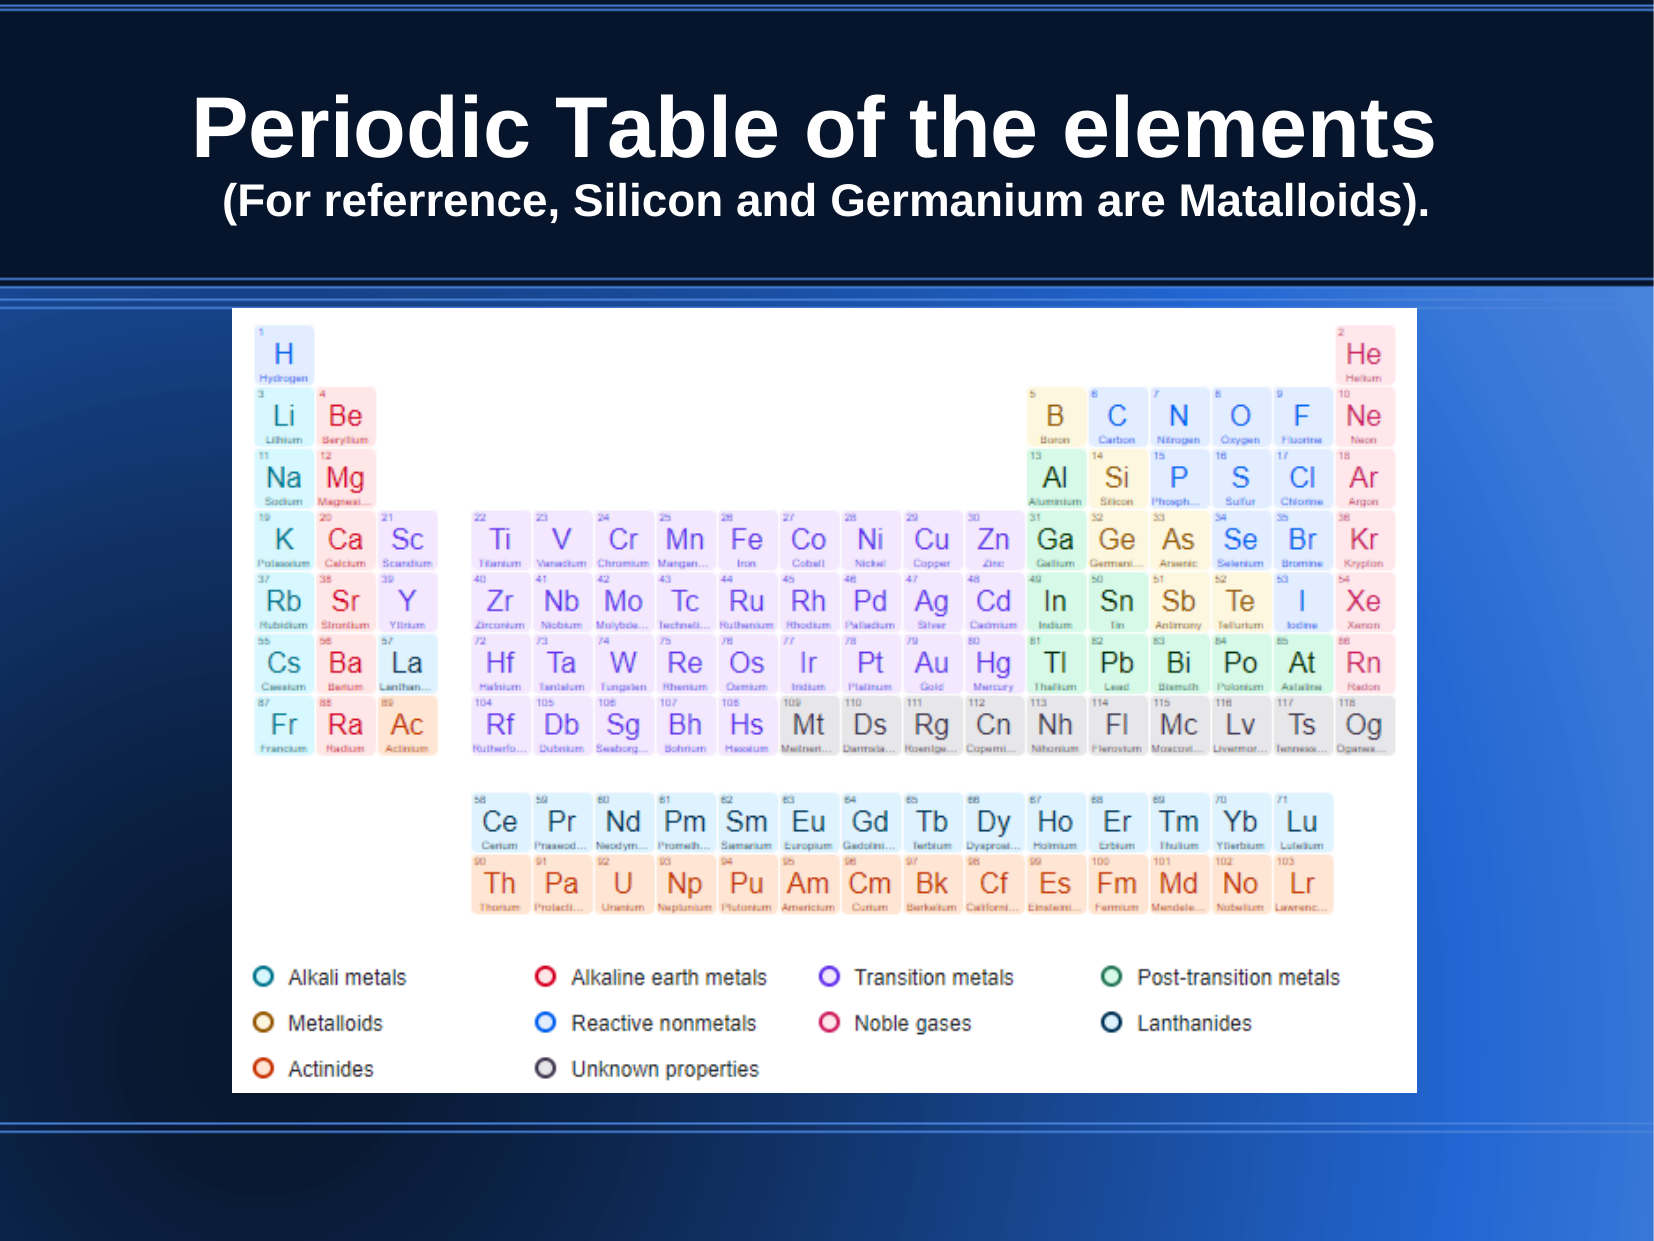

# Periodic Table of the elements (For referrence, Silicon and Germanium are Matalloids).